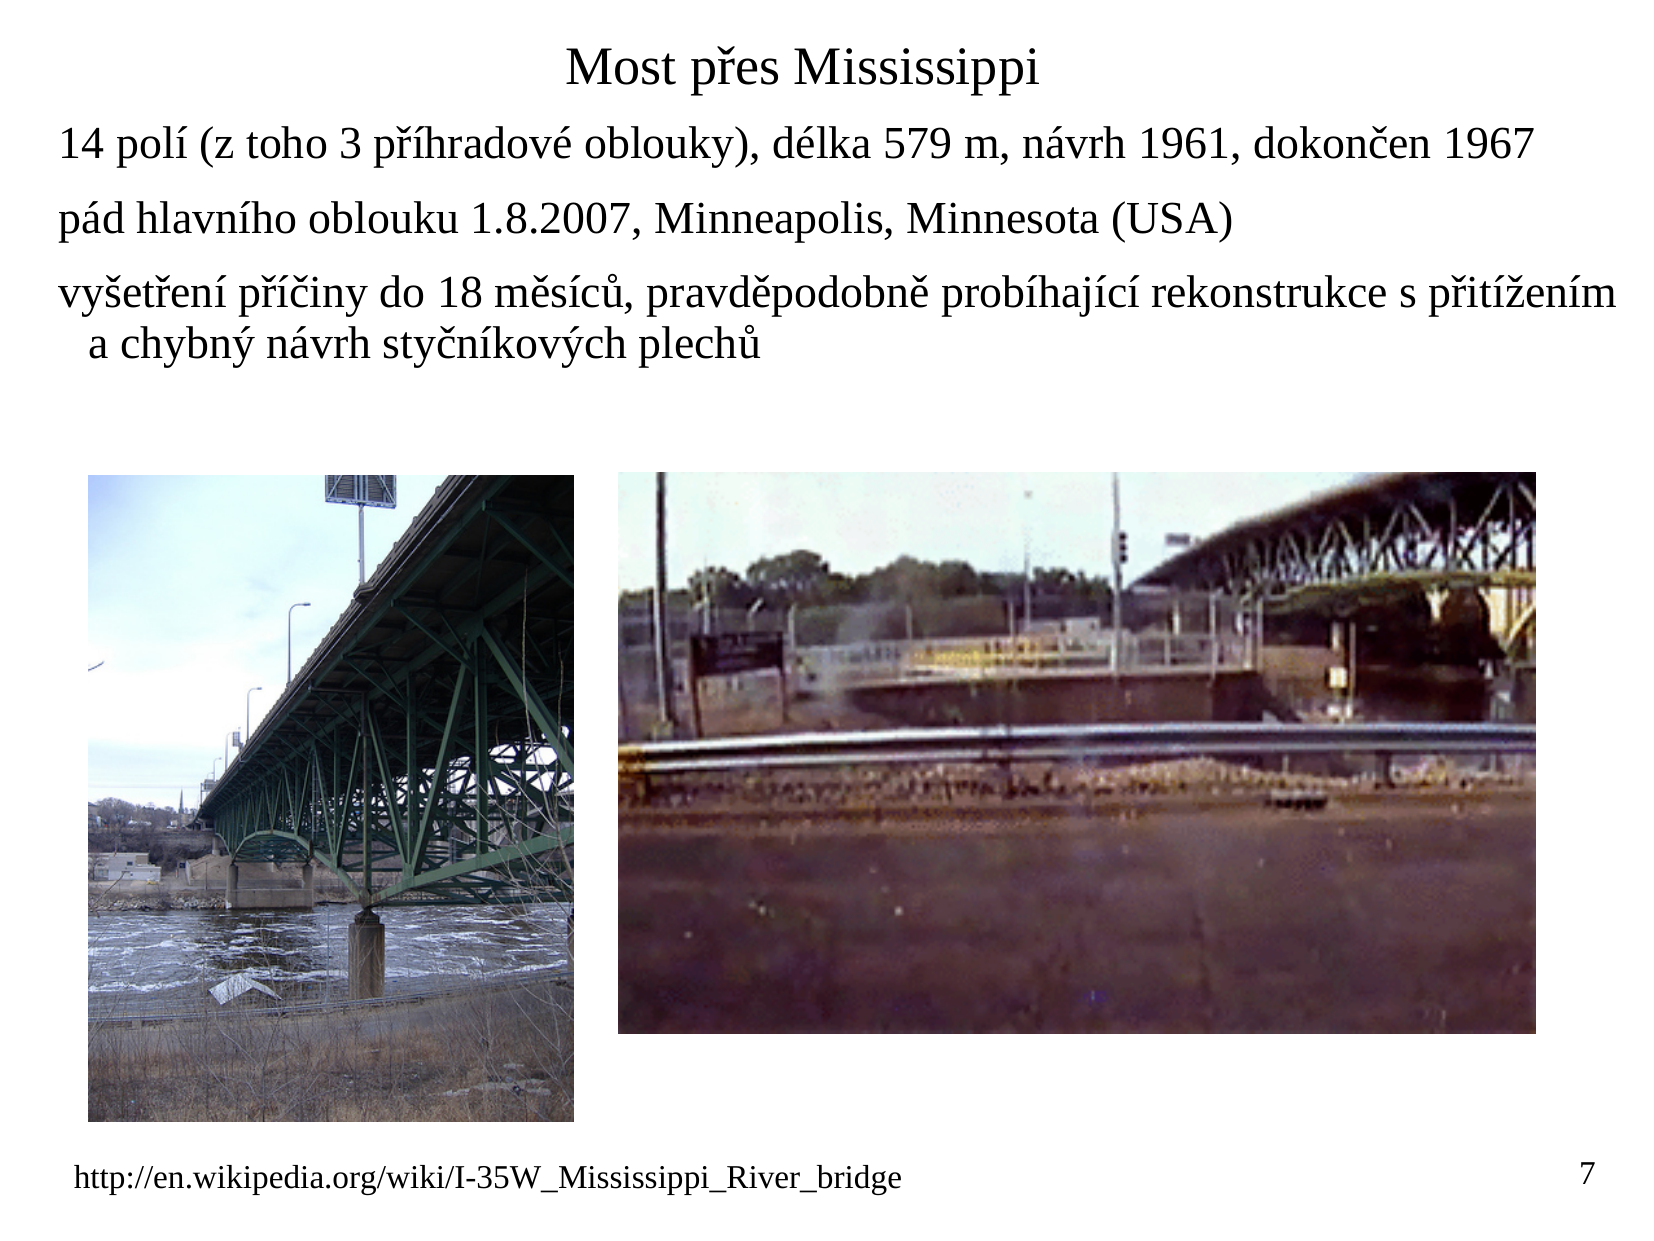

# Most přes Mississippi
14 polí (z toho 3 příhradové oblouky), délka 579 m, návrh 1961, dokončen 1967
pád hlavního oblouku 1.8.2007, Minneapolis, Minnesota (USA)
vyšetření příčiny do 18 měsíců, pravděpodobně probíhající rekonstrukce s přitížením a chybný návrh styčníkových plechů
http://en.wikipedia.org/wiki/I-35W_Mississippi_River_bridge
7